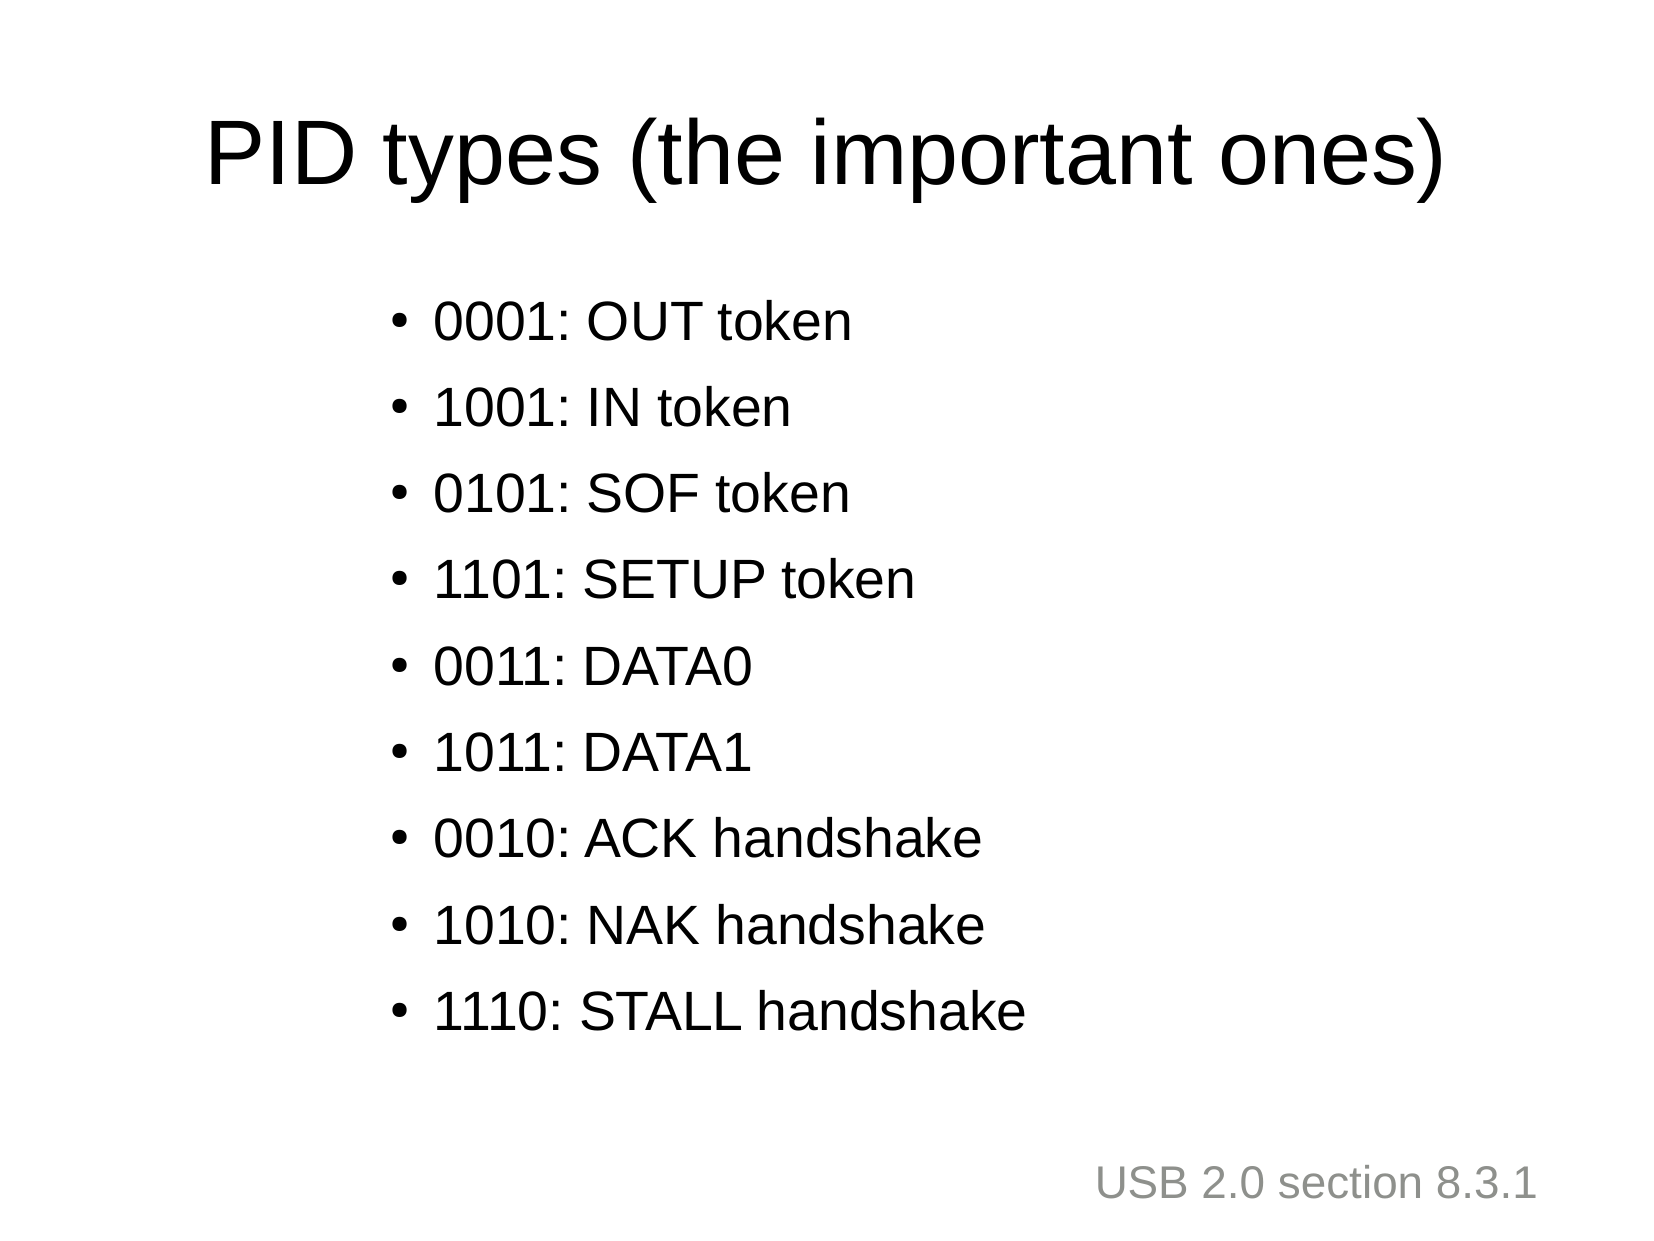

# PID types (the important ones)
0001: OUT token
1001: IN token
0101: SOF token
1101: SETUP token
0011: DATA0
1011: DATA1
0010: ACK handshake
1010: NAK handshake
1110: STALL handshake
USB 2.0 section 8.3.1